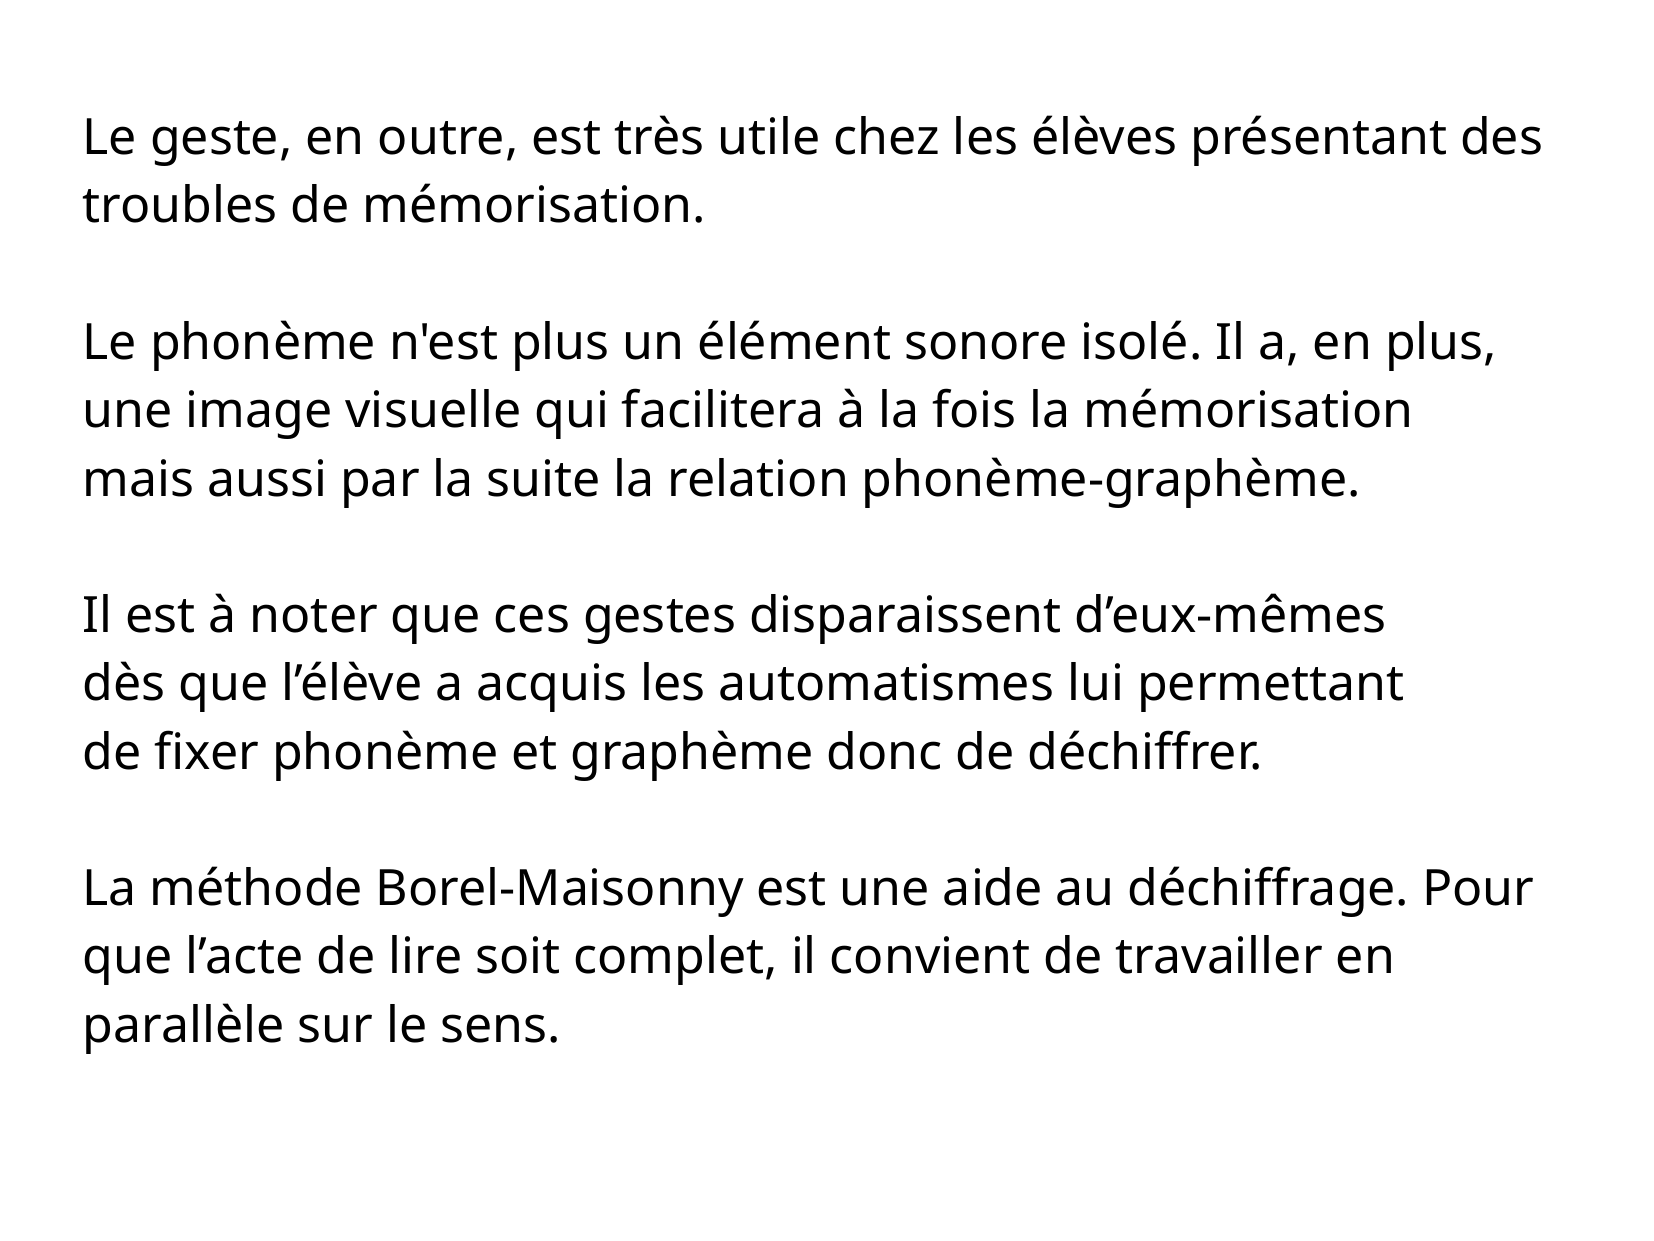

# Le geste, en outre, est très utile chez les élèves présentant des troubles de mémorisation.
Le phonème n'est plus un élément sonore isolé. Il a, en plus,
une image visuelle qui facilitera à la fois la mémorisation
mais aussi par la suite la relation phonème-graphème.
Il est à noter que ces gestes disparaissent d’eux-mêmes
dès que l’élève a acquis les automatismes lui permettant
de fixer phonème et graphème donc de déchiffrer.
La méthode Borel-Maisonny est une aide au déchiffrage. Pour que l’acte de lire soit complet, il convient de travailler en parallèle sur le sens.